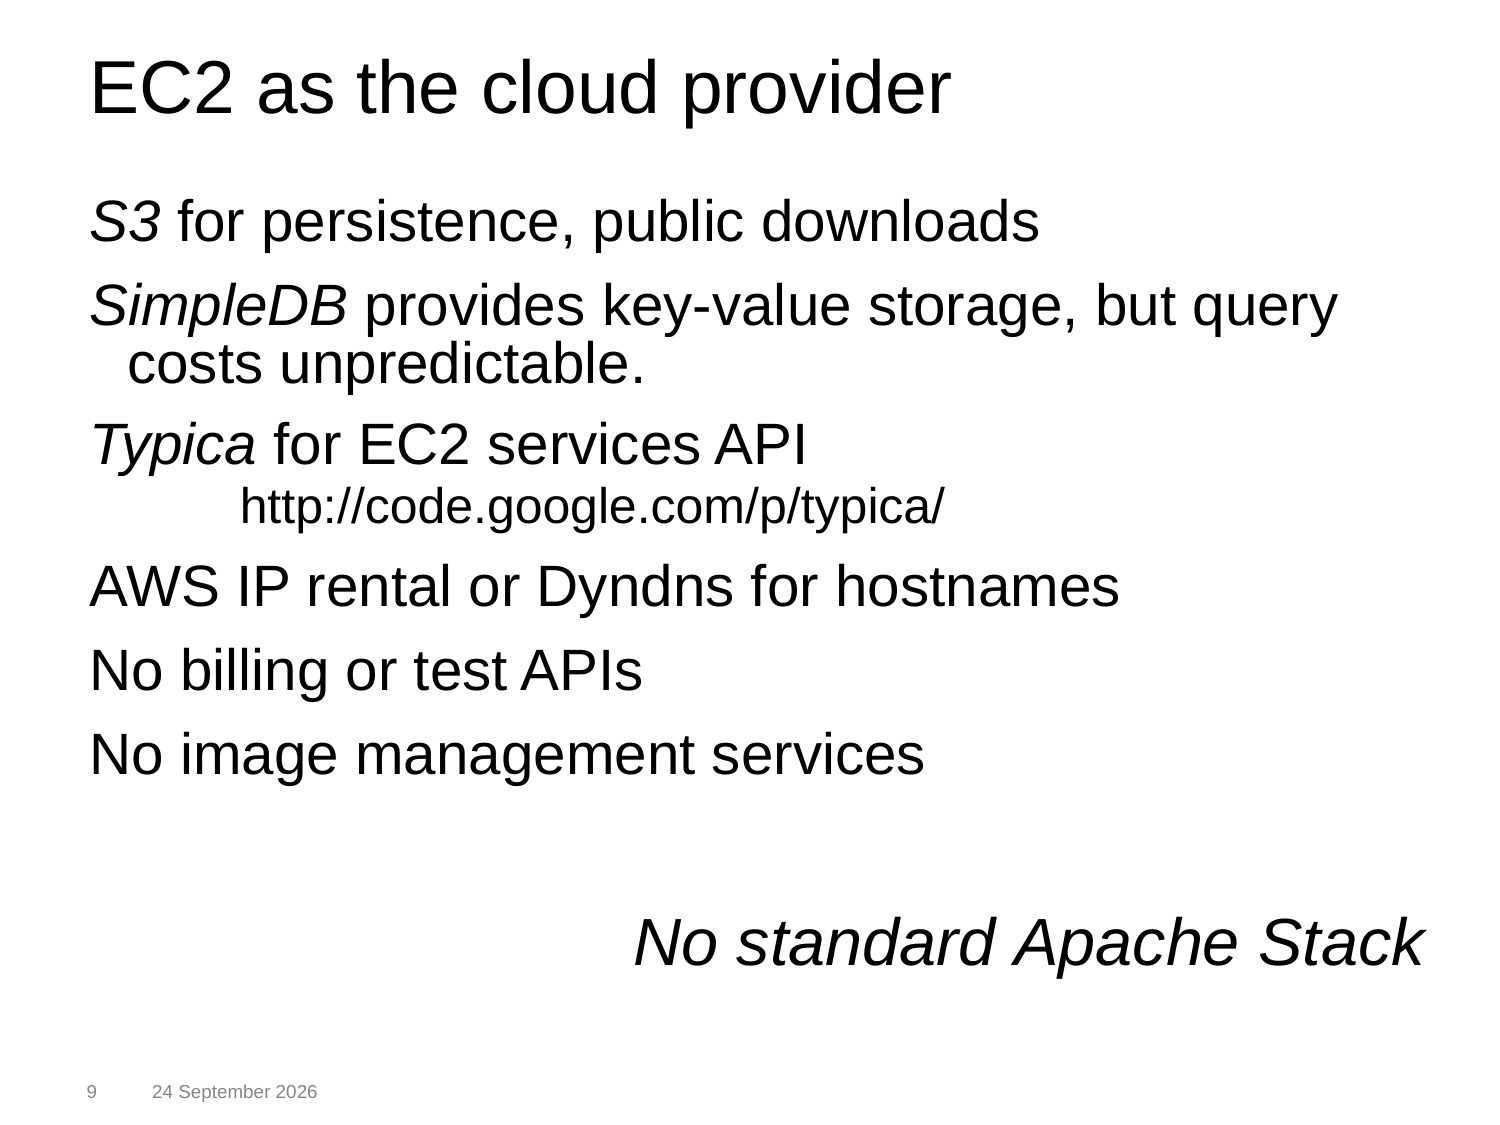

# EC2 as the cloud provider
S3 for persistence, public downloads
SimpleDB provides key-value storage, but query costs unpredictable.
Typica for EC2 services API
	http://code.google.com/p/typica/
AWS IP rental or Dyndns for hostnames
No billing or test APIs
No image management services
No standard Apache Stack